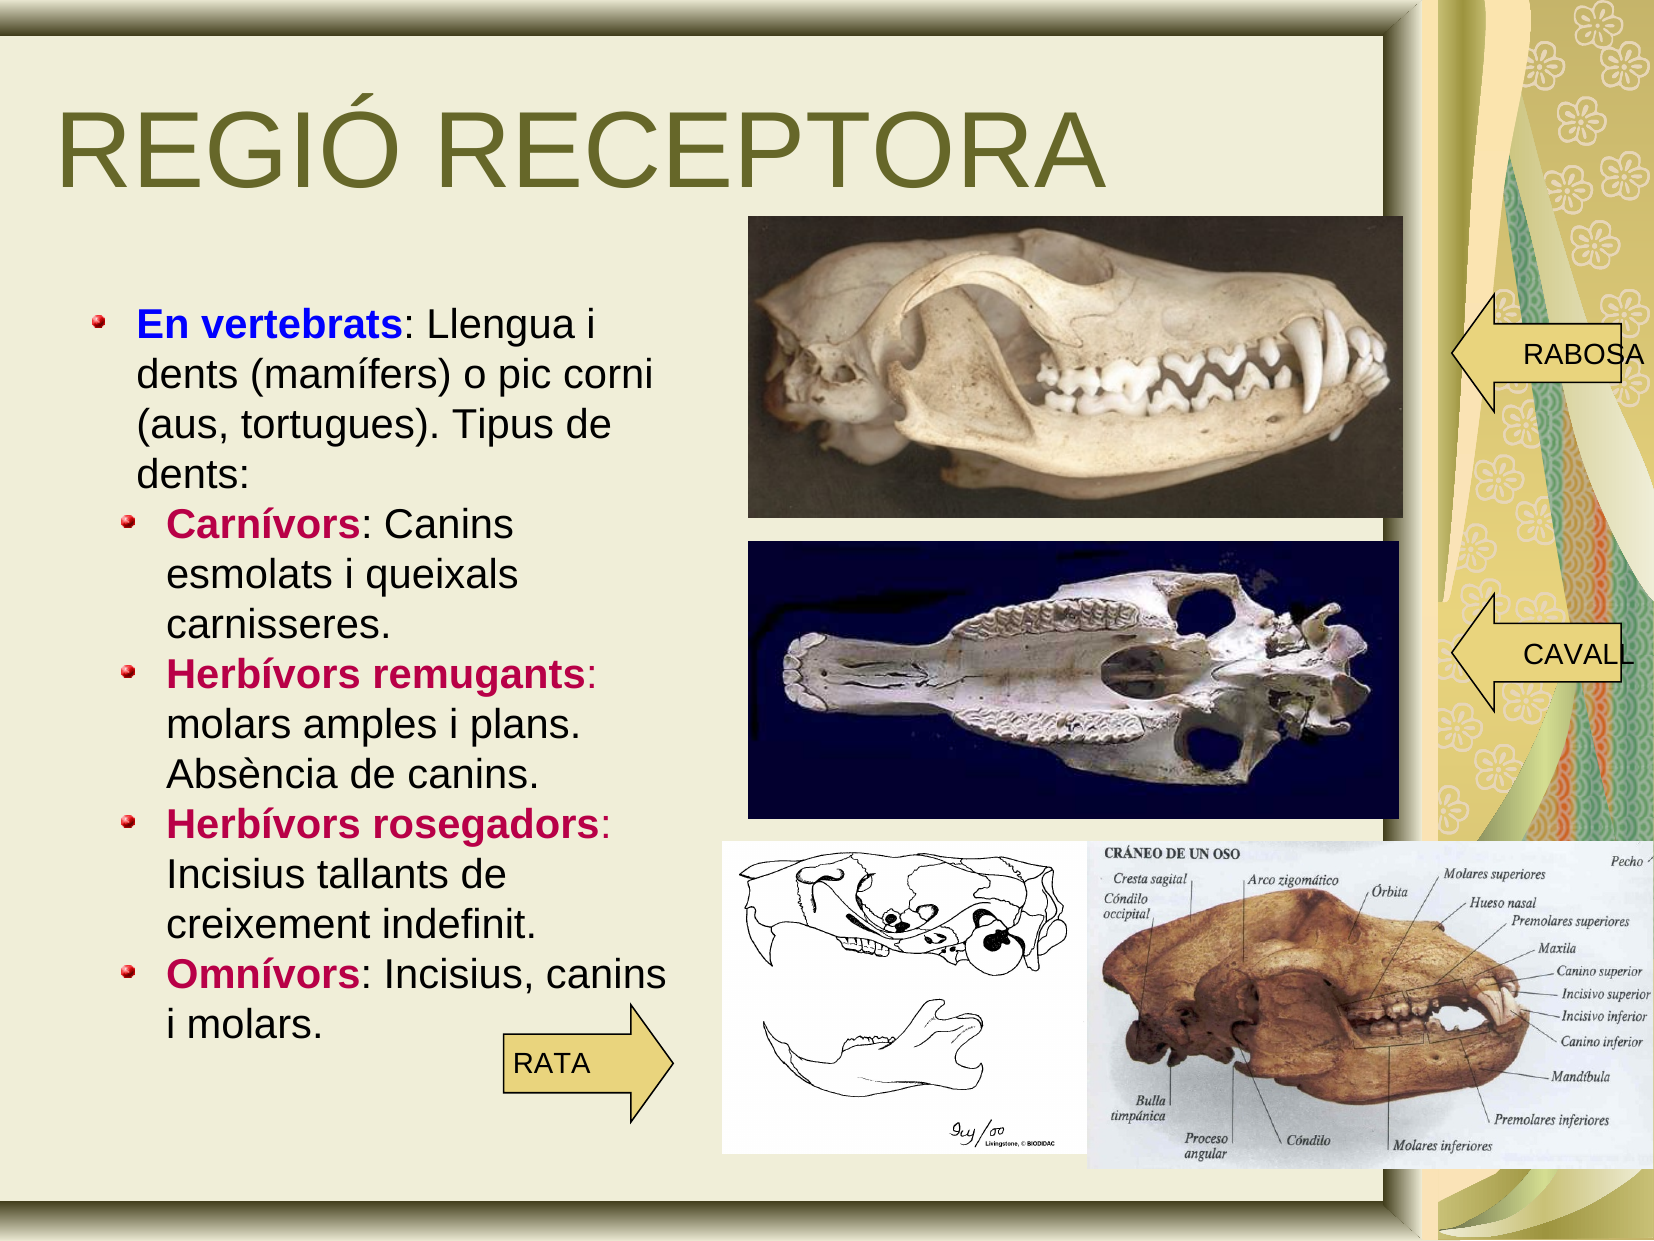

REGIÓ RECEPTORA
En vertebrats: Llengua i dents (mamífers) o pic corni (aus, tortugues). Tipus de dents:
Carnívors: Canins esmolats i queixals carnisseres.
Herbívors remugants: molars amples i plans. Absència de canins.
Herbívors rosegadors: Incisius tallants de creixement indefinit.
Omnívors: Incisius, canins i molars.
RABOSA
CAVALL
RATA